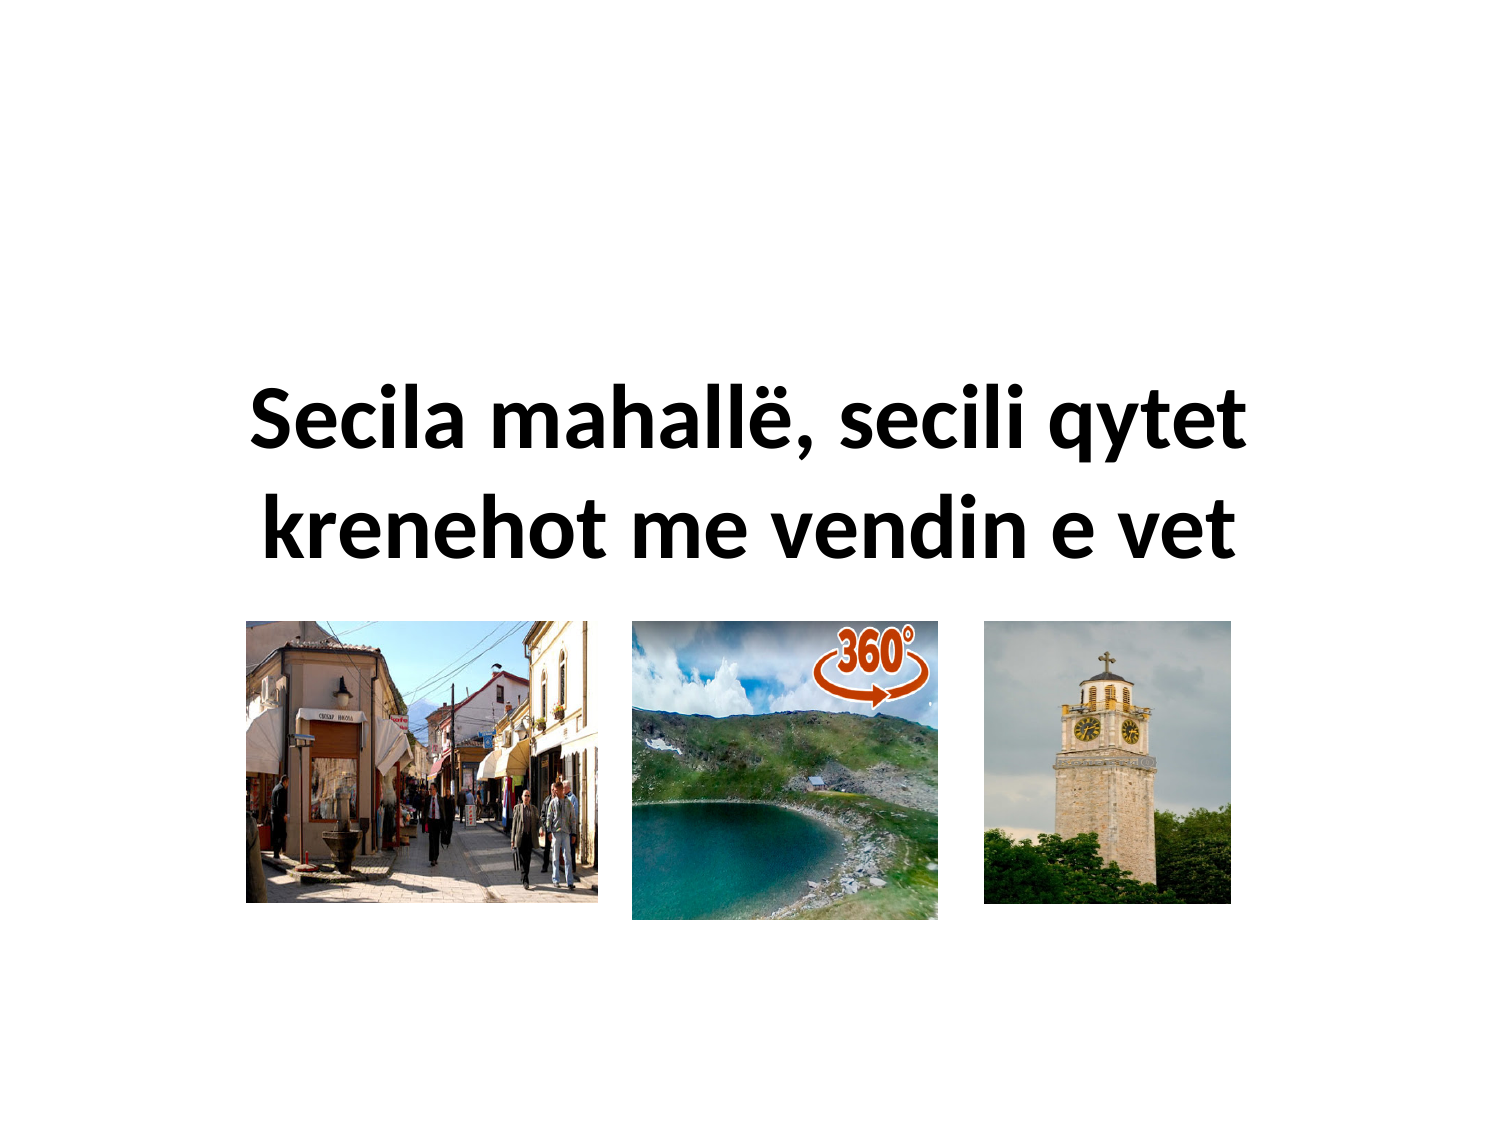

# Secila mahallë, secili qytet krenehot me vendin e vet